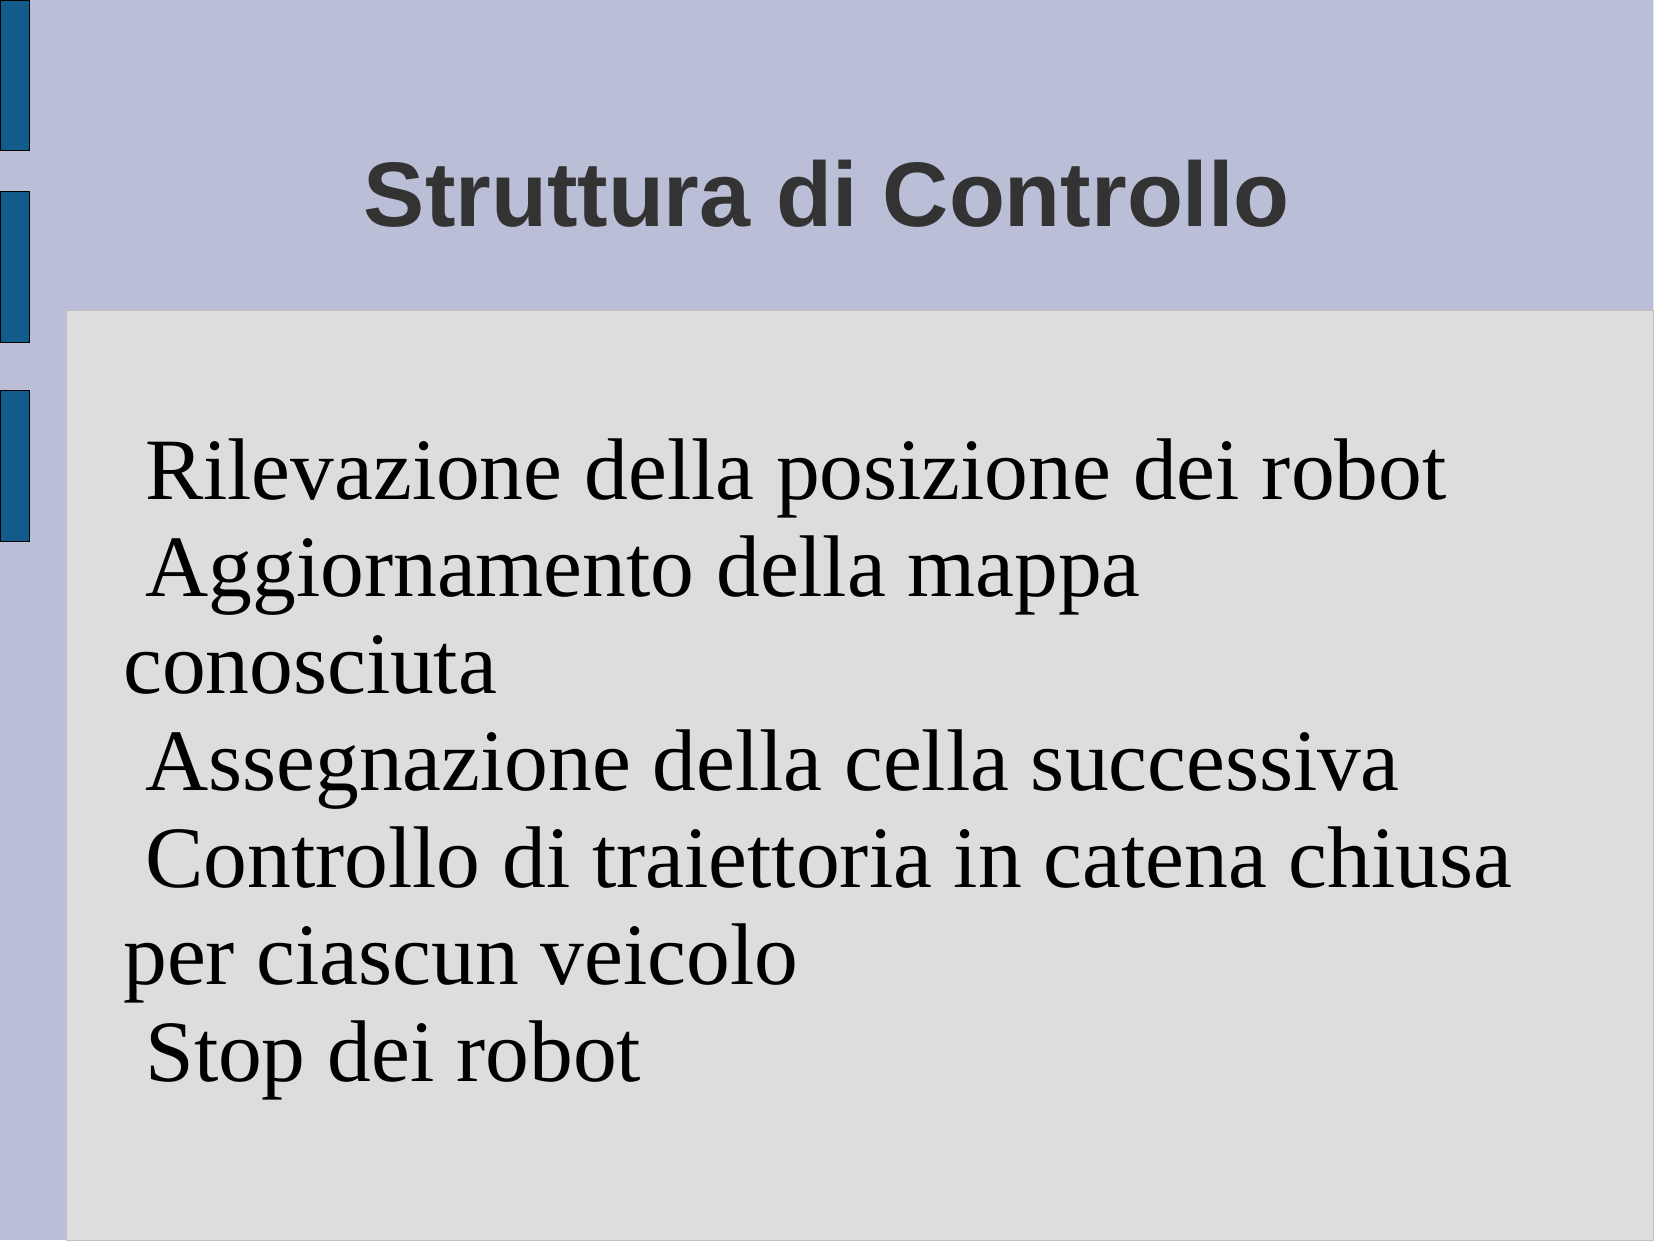

# Struttura di Controllo
 Rilevazione della posizione dei robot
 Aggiornamento della mappa conosciuta
 Assegnazione della cella successiva
 Controllo di traiettoria in catena chiusa per ciascun veicolo
 Stop dei robot